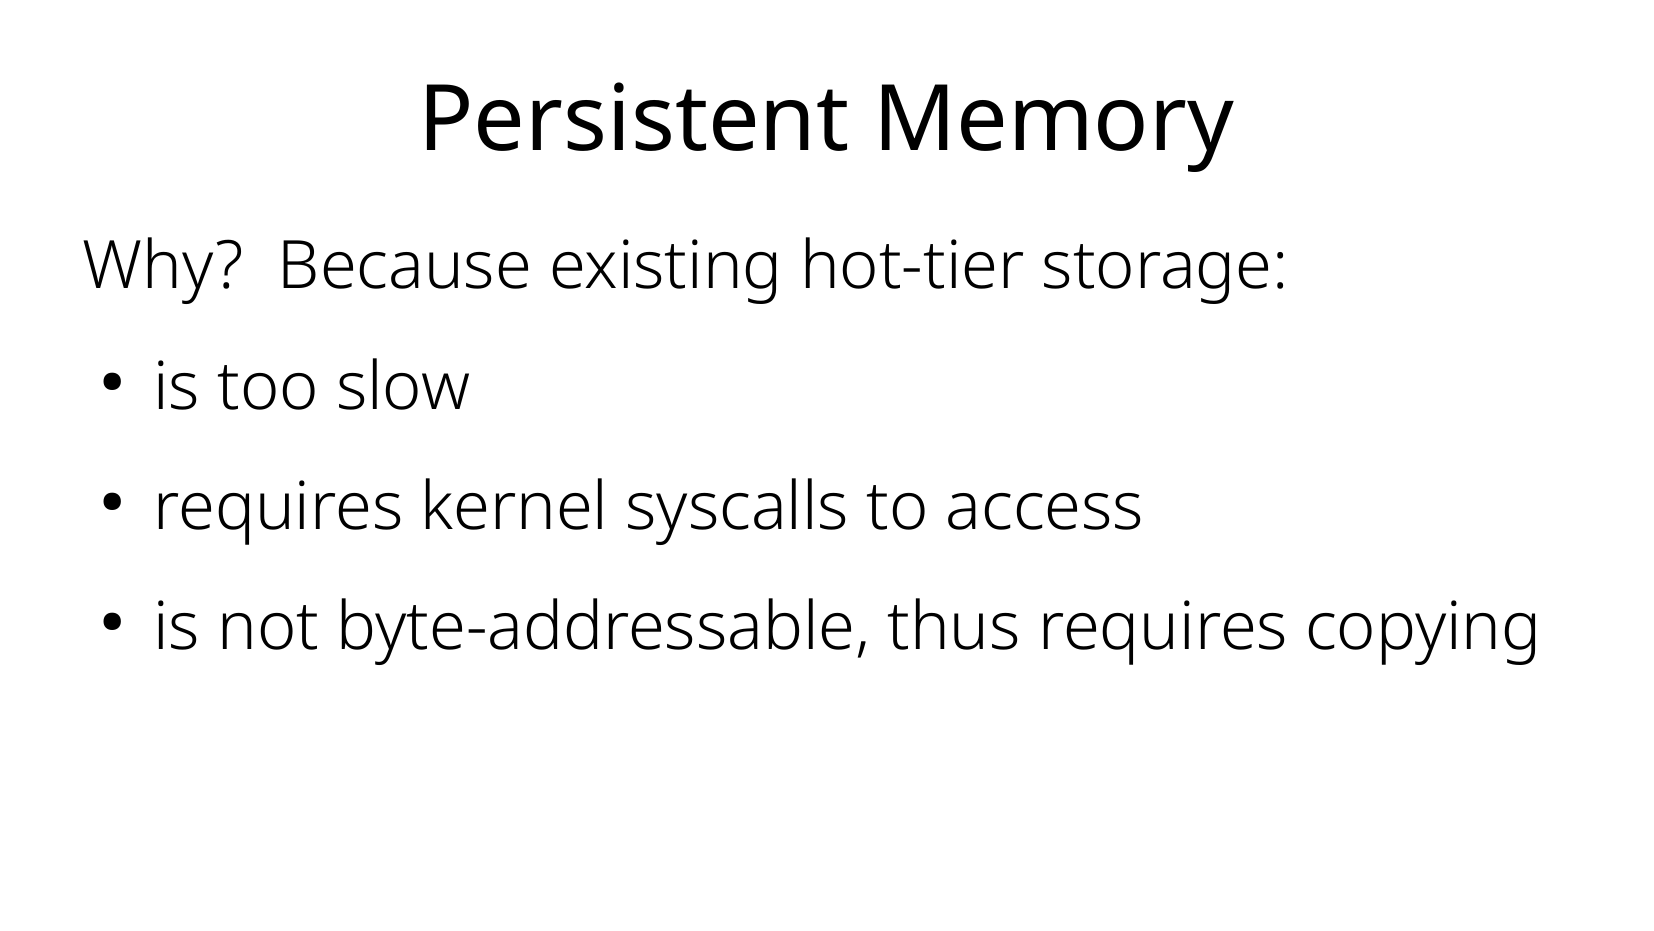

# Persistent Memory
Why? Because existing hot-tier storage:
is too slow
requires kernel syscalls to access
is not byte-addressable, thus requires copying